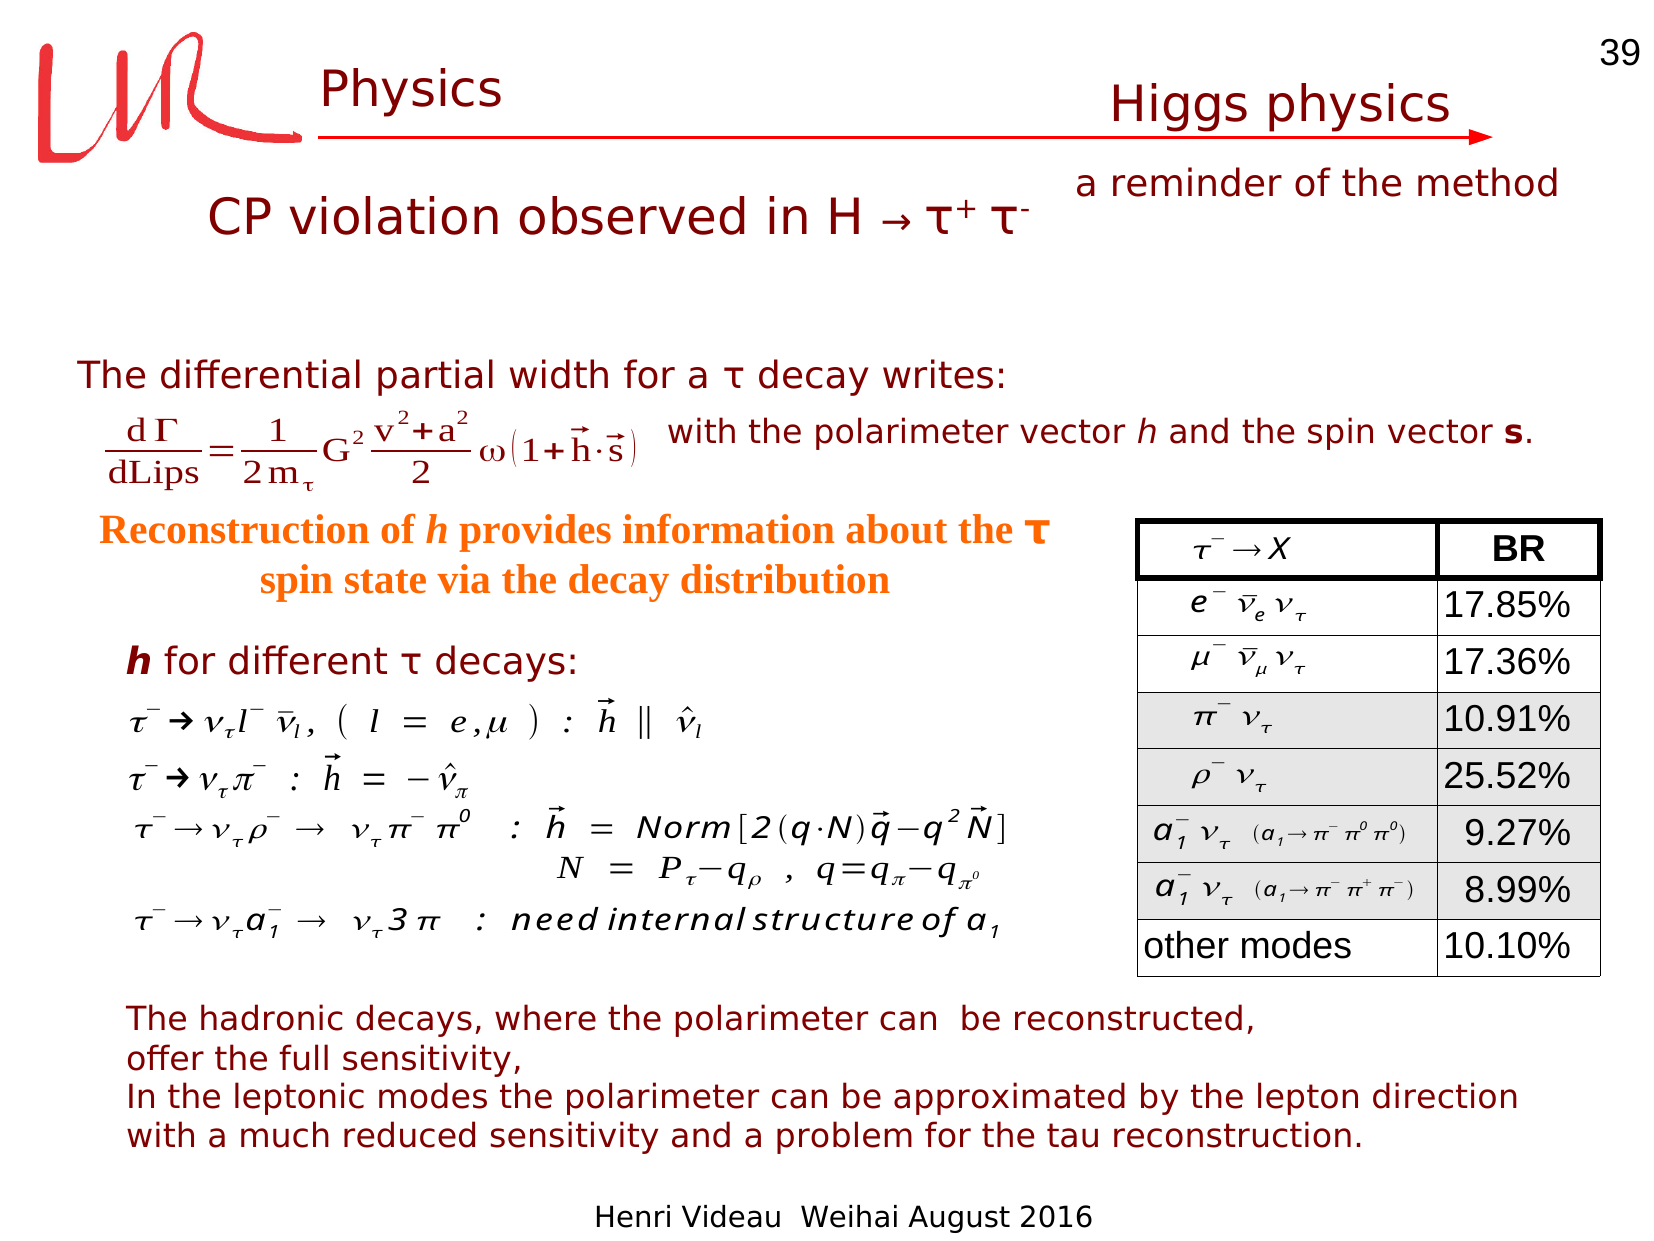

Higgs physics
a reminder of the method
CP violation observed in H → τ+ τ-
The differential partial width for a τ decay writes:
							 with the polarimeter vector h and the spin vector s.
Reconstruction of h provides information about the τ spin state via the decay distribution
| | BR |
| --- | --- |
| | 17.85% |
| | 17.36% |
| | 10.91% |
| | 25.52% |
| | 9.27% |
| | 8.99% |
| other modes | 10.10% |
h for different τ decays:
The hadronic decays, where the polarimeter can be reconstructed,
offer the full sensitivity,
In the leptonic modes the polarimeter can be approximated by the lepton direction
with a much reduced sensitivity and a problem for the tau reconstruction.